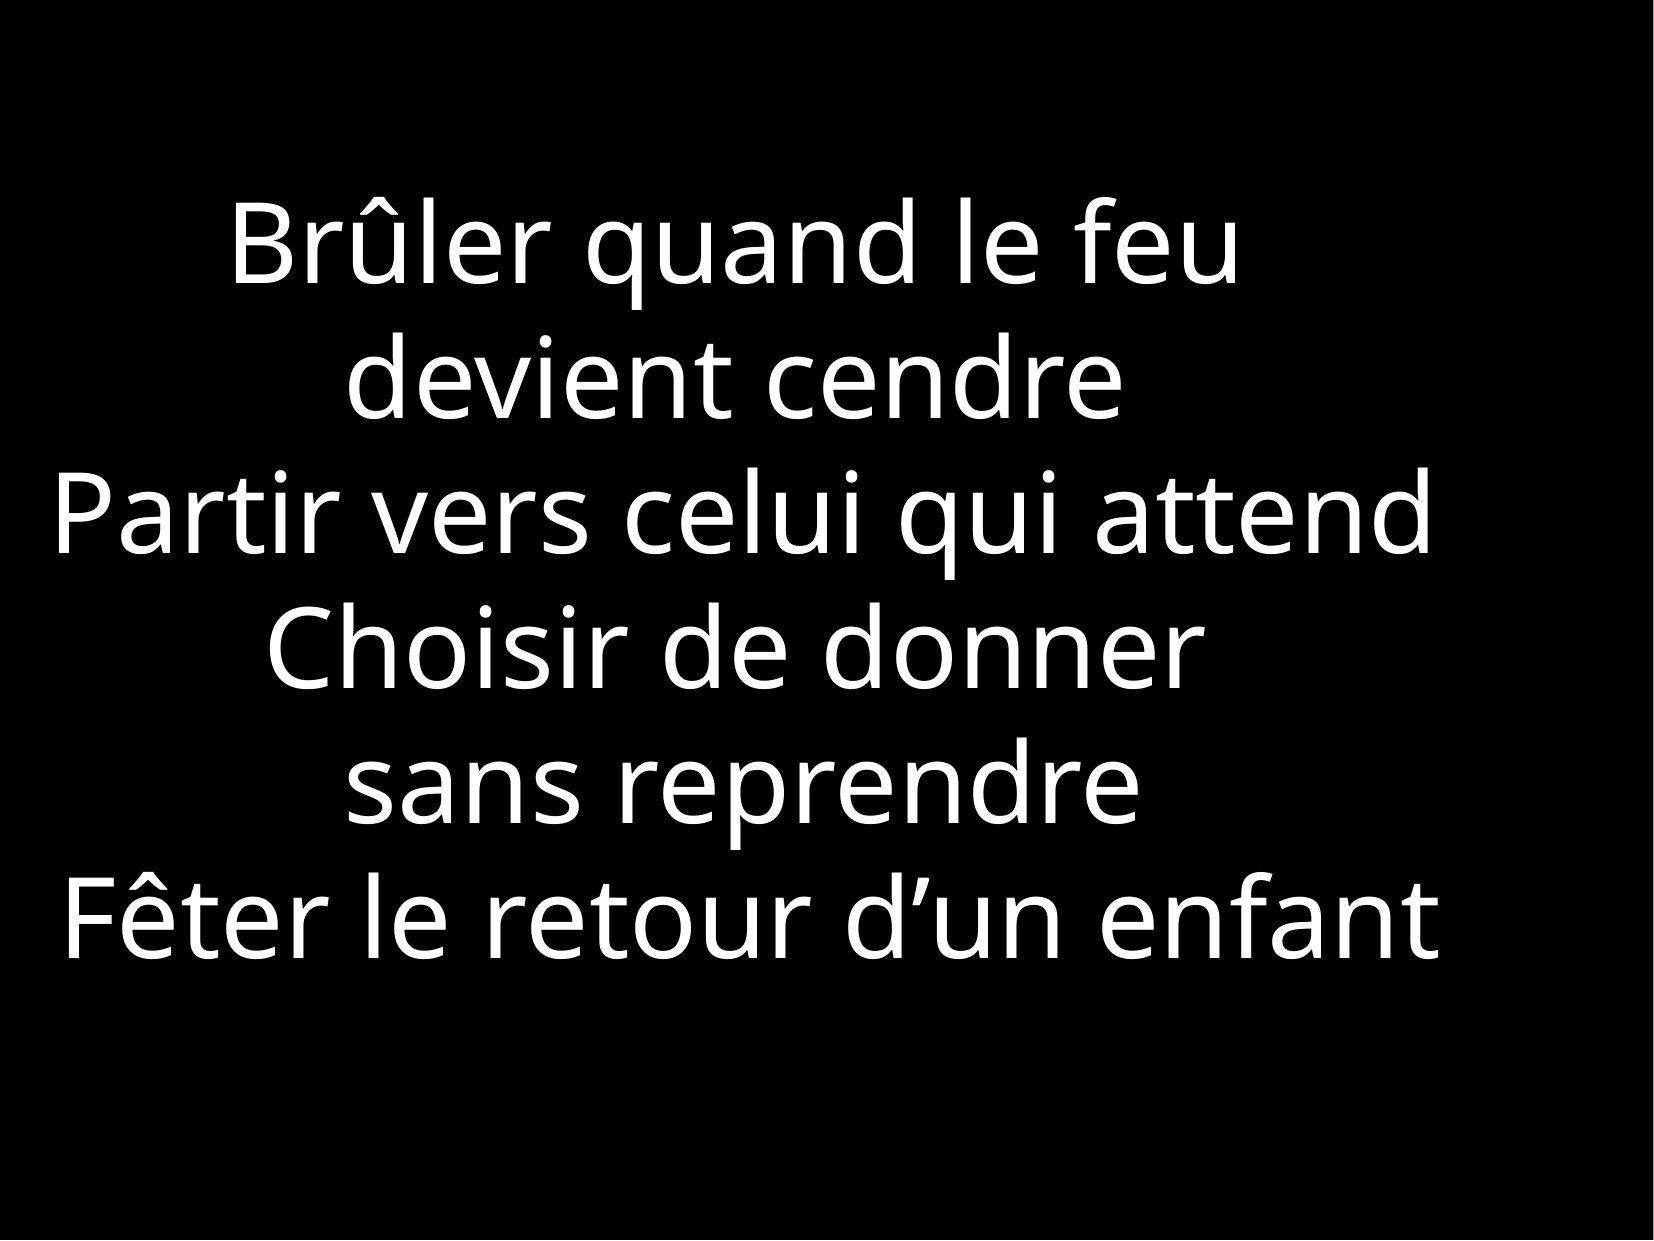

Brûler quand le feu
devient cendre
Partir vers celui qui attend
Choisir de donner
sans reprendre
Fêter le retour d’un enfant